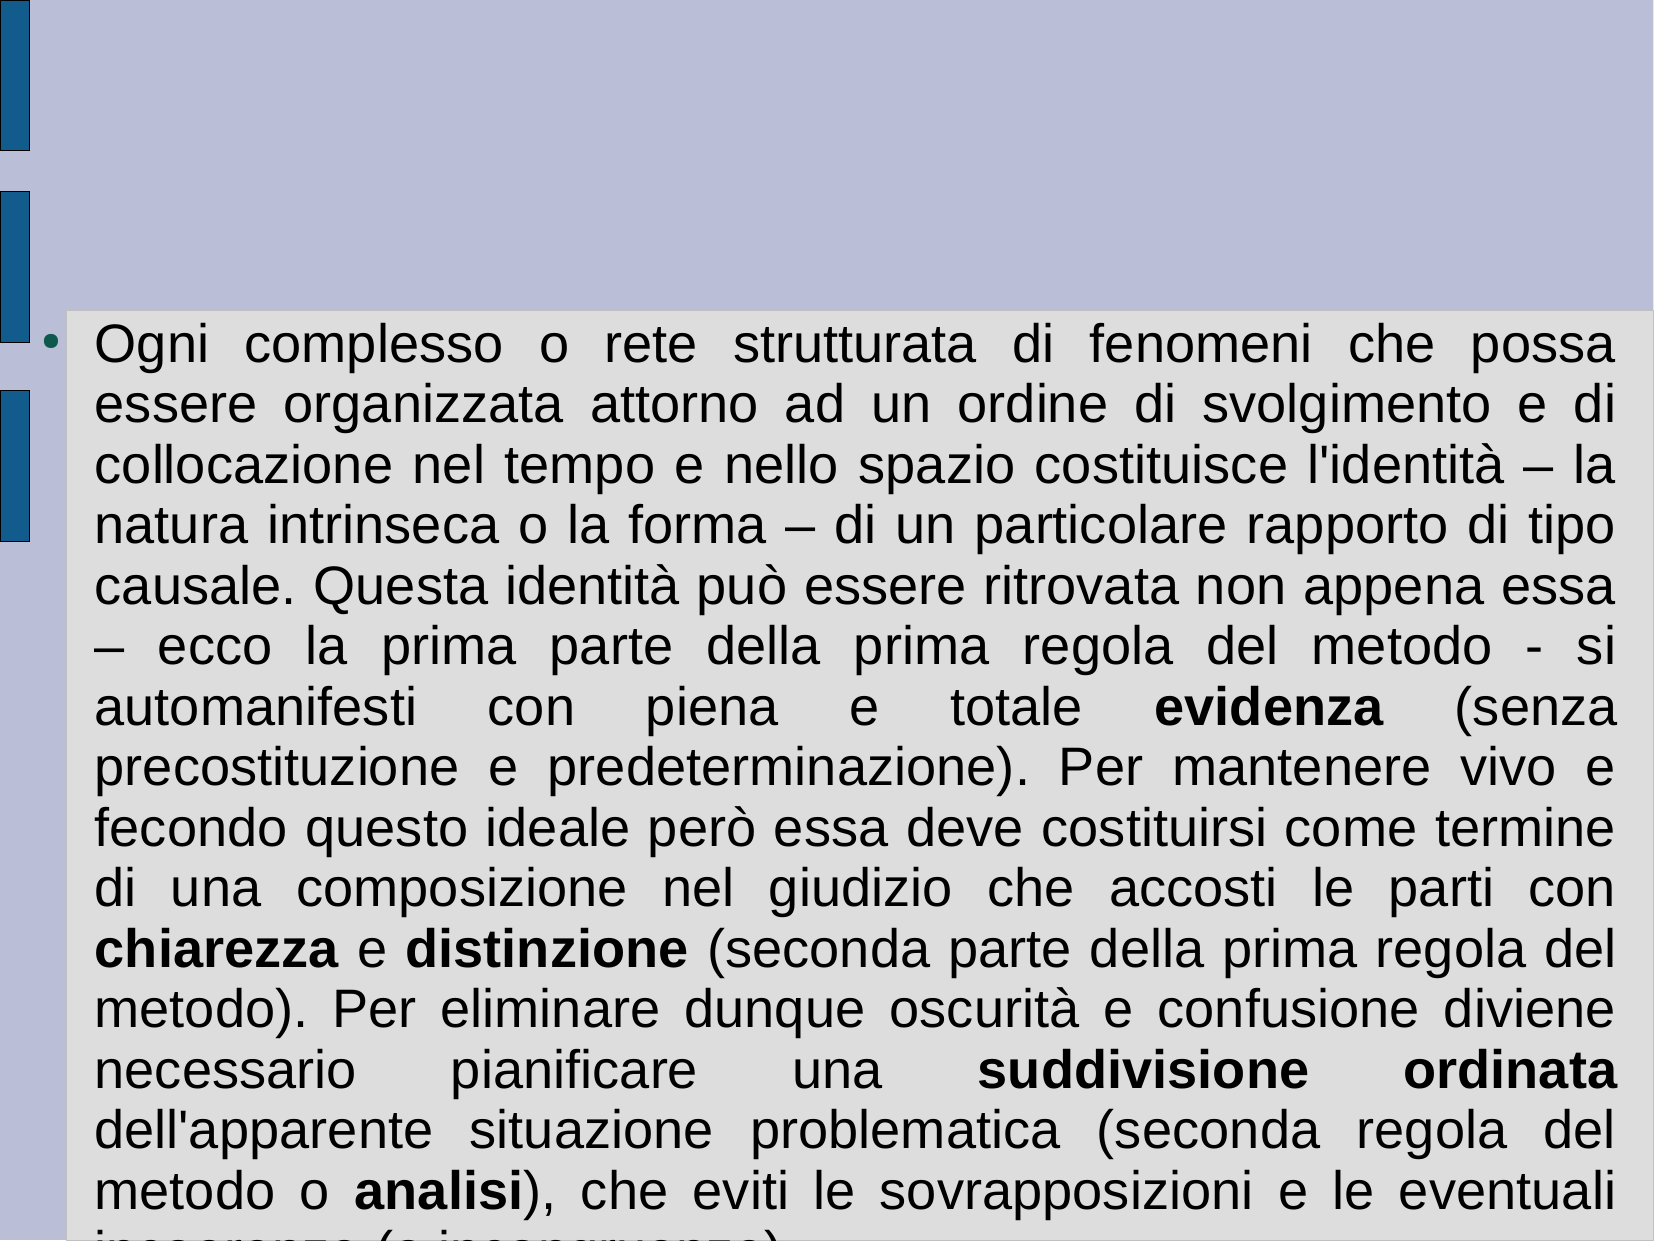

#
Ogni complesso o rete strutturata di fenomeni che possa essere organizzata attorno ad un ordine di svolgimento e di collocazione nel tempo e nello spazio costituisce l'identità – la natura intrinseca o la forma – di un particolare rapporto di tipo causale. Questa identità può essere ritrovata non appena essa – ecco la prima parte della prima regola del metodo - si automanifesti con piena e totale evidenza (senza precostituzione e predeterminazione). Per mantenere vivo e fecondo questo ideale però essa deve costituirsi come termine di una composizione nel giudizio che accosti le parti con chiarezza e distinzione (seconda parte della prima regola del metodo). Per eliminare dunque oscurità e confusione diviene necessario pianificare una suddivisione ordinata dell'apparente situazione problematica (seconda regola del metodo o analisi), che eviti le sovrapposizioni e le eventuali incoerenze (o incongruenze).